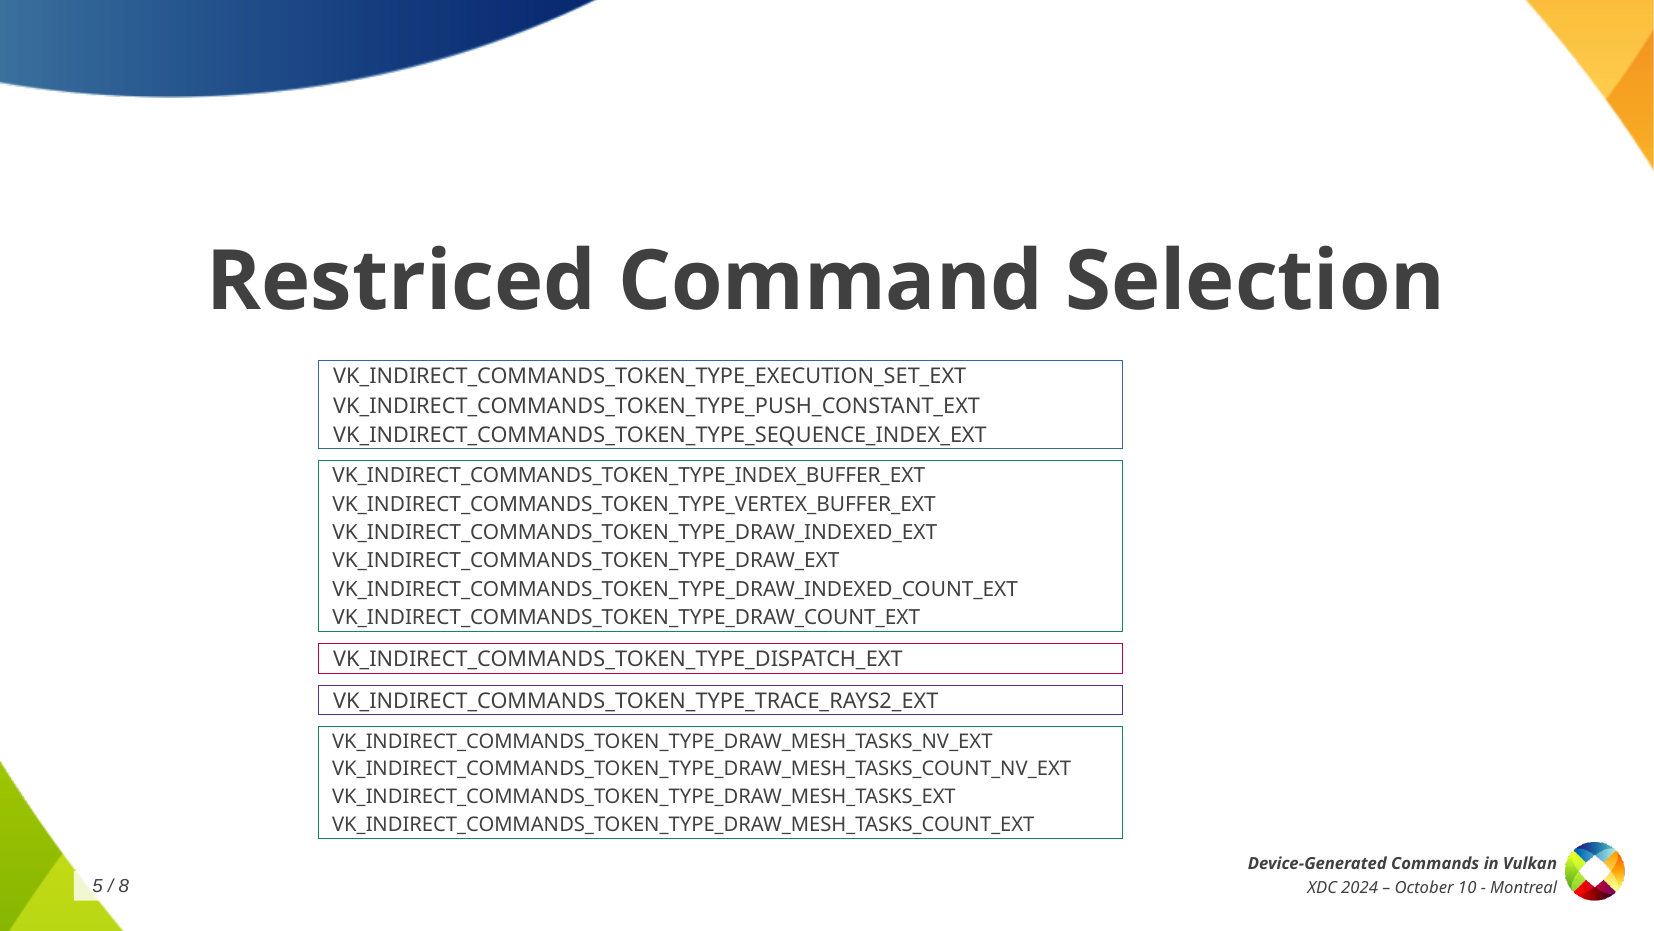

# Restriced Command Selection
VK_INDIRECT_COMMANDS_TOKEN_TYPE_EXECUTION_SET_EXT
VK_INDIRECT_COMMANDS_TOKEN_TYPE_PUSH_CONSTANT_EXT
VK_INDIRECT_COMMANDS_TOKEN_TYPE_SEQUENCE_INDEX_EXT
VK_INDIRECT_COMMANDS_TOKEN_TYPE_INDEX_BUFFER_EXT
VK_INDIRECT_COMMANDS_TOKEN_TYPE_VERTEX_BUFFER_EXT
VK_INDIRECT_COMMANDS_TOKEN_TYPE_DRAW_INDEXED_EXT
VK_INDIRECT_COMMANDS_TOKEN_TYPE_DRAW_EXT
VK_INDIRECT_COMMANDS_TOKEN_TYPE_DRAW_INDEXED_COUNT_EXT
VK_INDIRECT_COMMANDS_TOKEN_TYPE_DRAW_COUNT_EXT
VK_INDIRECT_COMMANDS_TOKEN_TYPE_DISPATCH_EXT
VK_INDIRECT_COMMANDS_TOKEN_TYPE_TRACE_RAYS2_EXT
VK_INDIRECT_COMMANDS_TOKEN_TYPE_DRAW_MESH_TASKS_NV_EXT
VK_INDIRECT_COMMANDS_TOKEN_TYPE_DRAW_MESH_TASKS_COUNT_NV_EXT
VK_INDIRECT_COMMANDS_TOKEN_TYPE_DRAW_MESH_TASKS_EXT
VK_INDIRECT_COMMANDS_TOKEN_TYPE_DRAW_MESH_TASKS_COUNT_EXT
Modify the Footer for the Title - Slide Deck Title
5
Modify the Footer for the Authors and Date - Andres Gomez, June 7, 2024